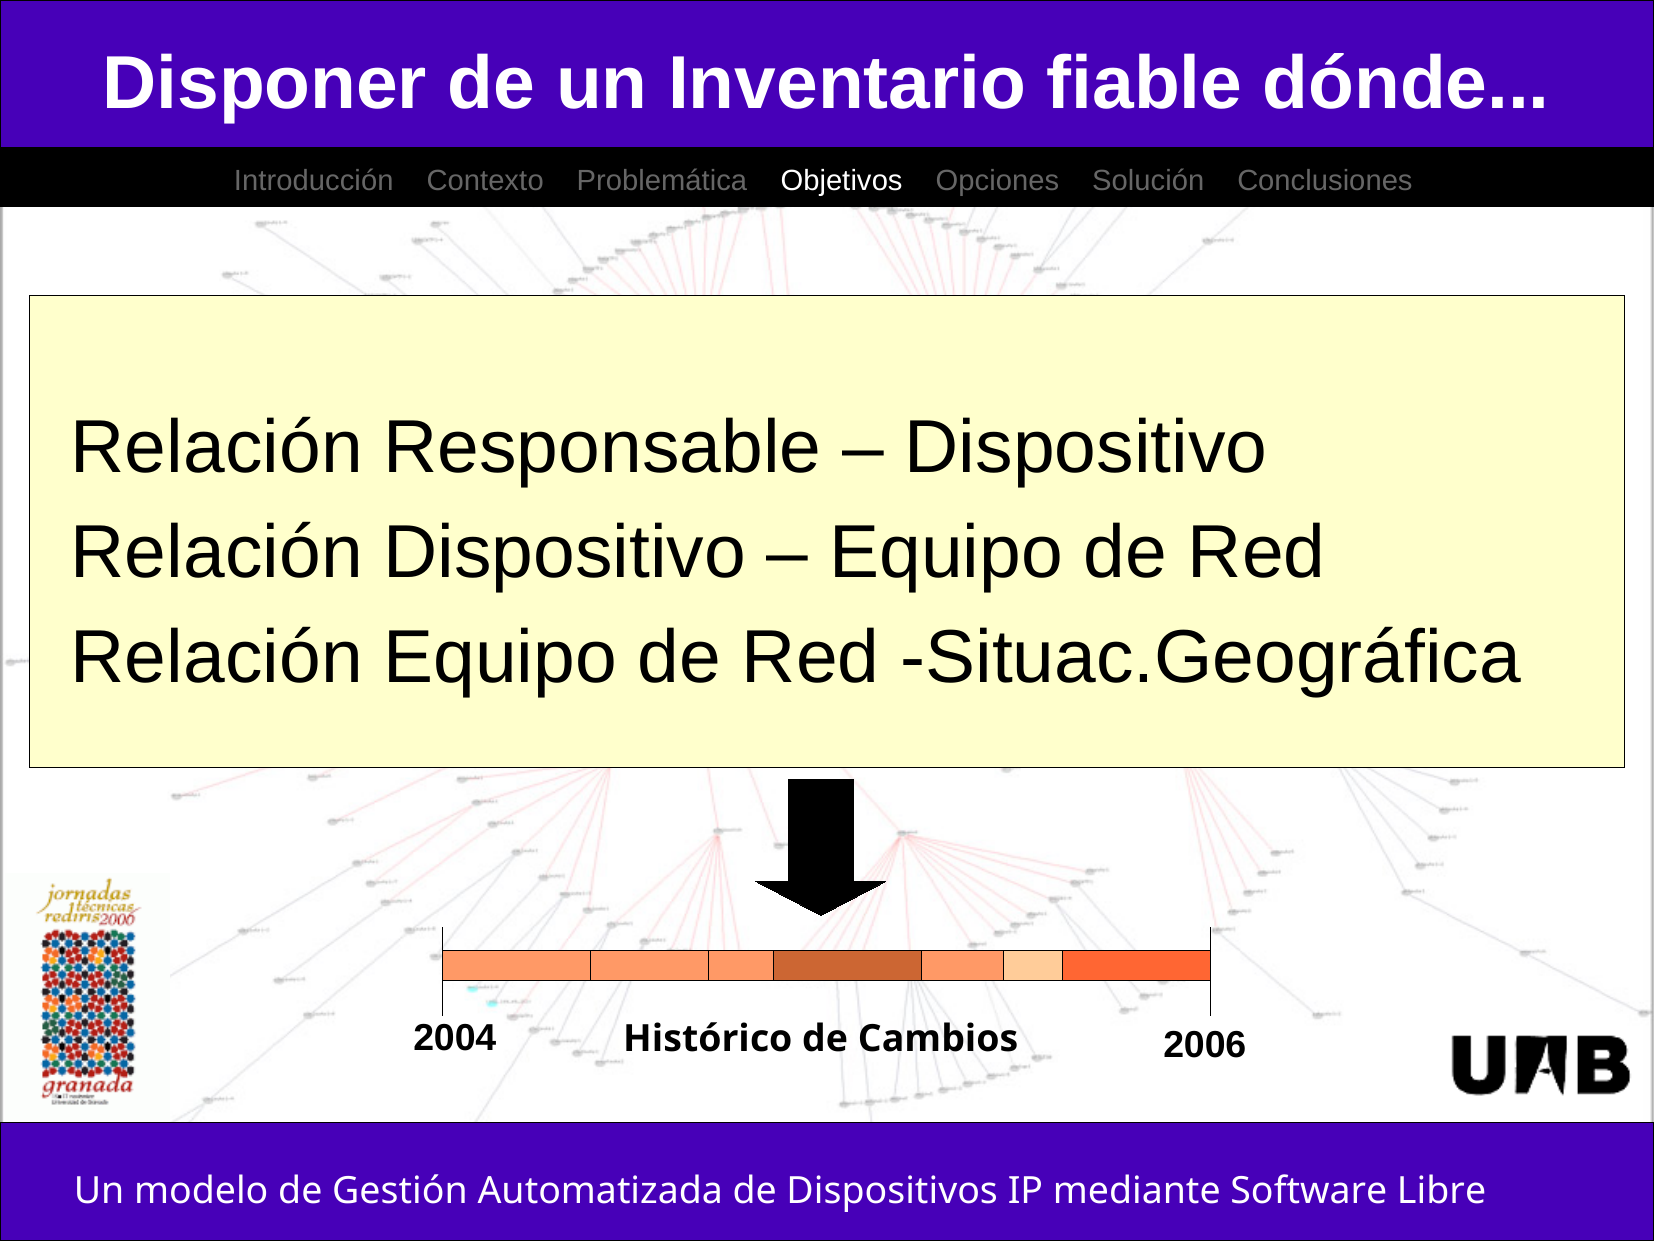

Disponer de un Inventario fiable dónde...
Introducción Contexto Problemática Objetivos Opciones Solución Conclusiones
# Relación Responsable – Dispositivo
Relación Dispositivo – Equipo de Red
Relación Equipo de Red -Situac.Geográfica
Histórico de Cambios
2004
2006